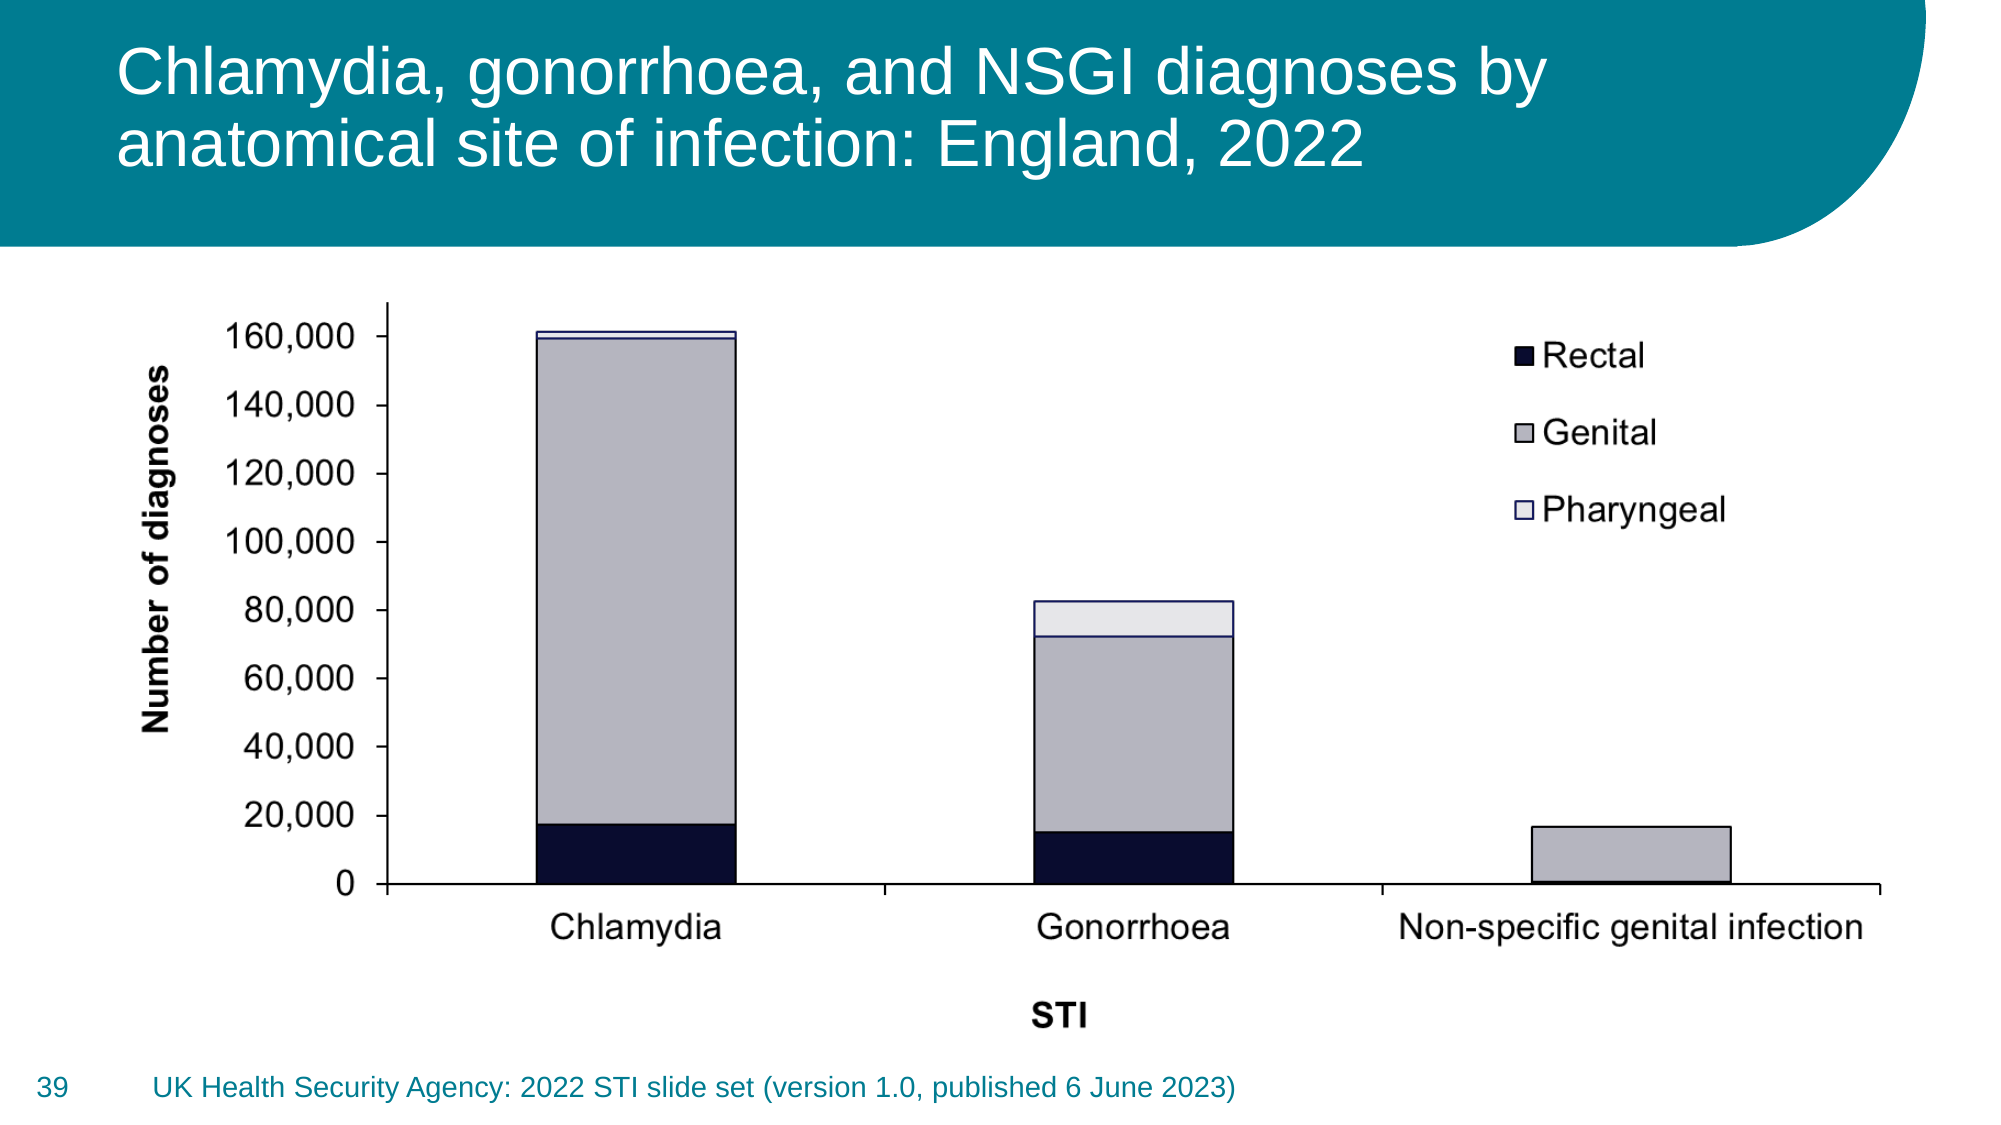

# Chlamydia, gonorrhoea, and NSGI diagnoses by anatomical site of infection: England, 2022
39
UK Health Security Agency: 2022 STI slide set (version 1.0, published 6 June 2023)